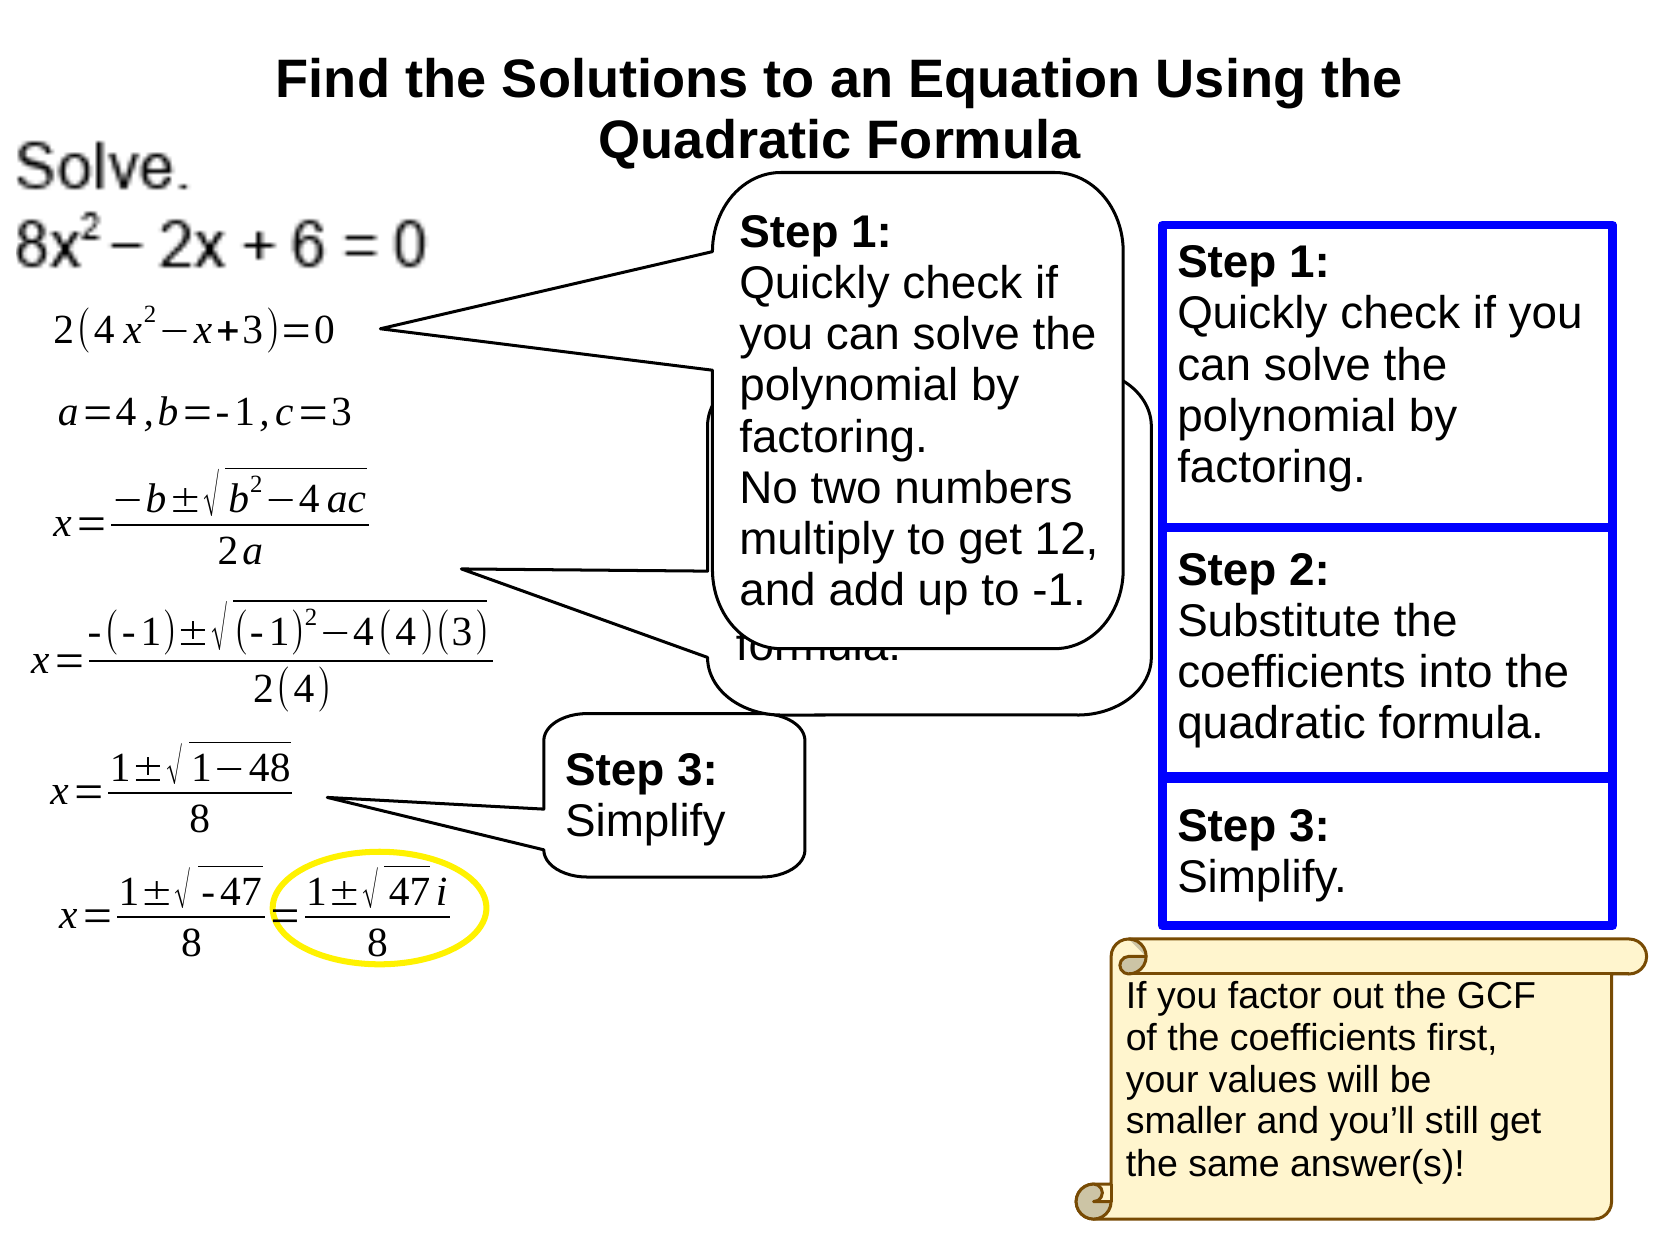

Find the Solutions to an Equation Using the Quadratic Formula
Step 1:
Quickly check if
you can solve the
polynomial by
factoring.
No two numbers
multiply to get 12,
and add up to -1.
Step 1:
Quickly check if you can solve the polynomial by factoring.
Step 2:
Substitute the coefficients into the quadratic formula.
Step 3:
Simplify.
Step 2:
Substitute the
coefficients into
the quadratic
formula.
Step 3:
Simplify
If you factor out the GCF
of the coefficients first,
your values will be
smaller and you’ll still get
the same answer(s)!